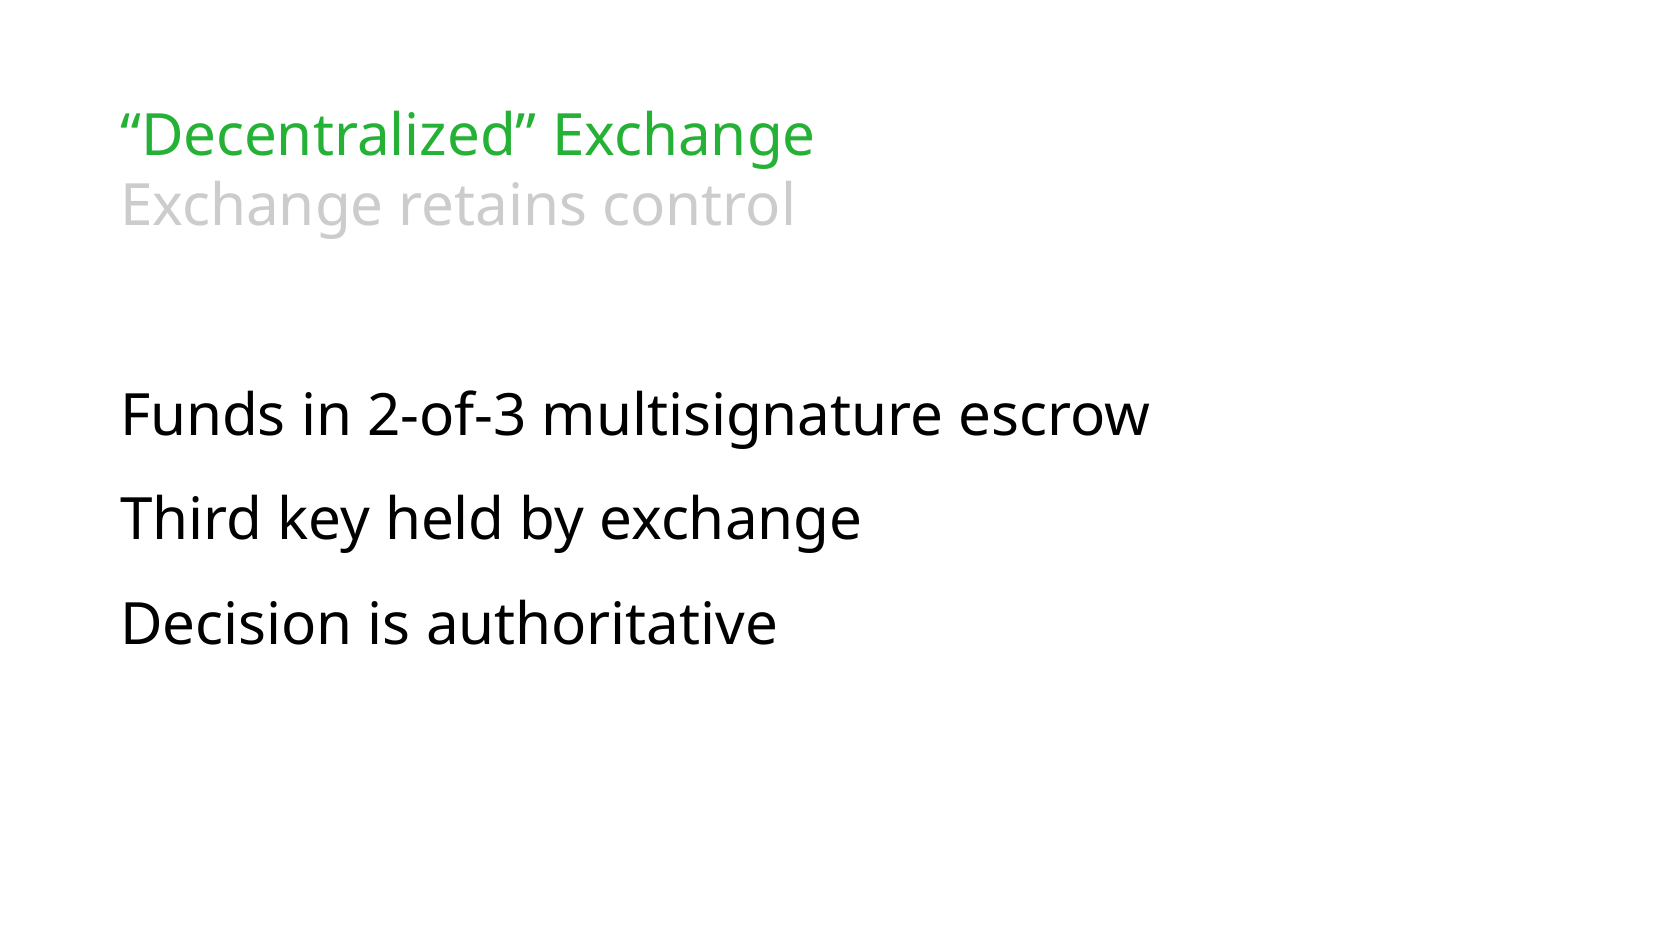

“Decentralized” Exchange
Exchange retains control
Funds in 2-of-3 multisignature escrow
Third key held by exchange
Decision is authoritative